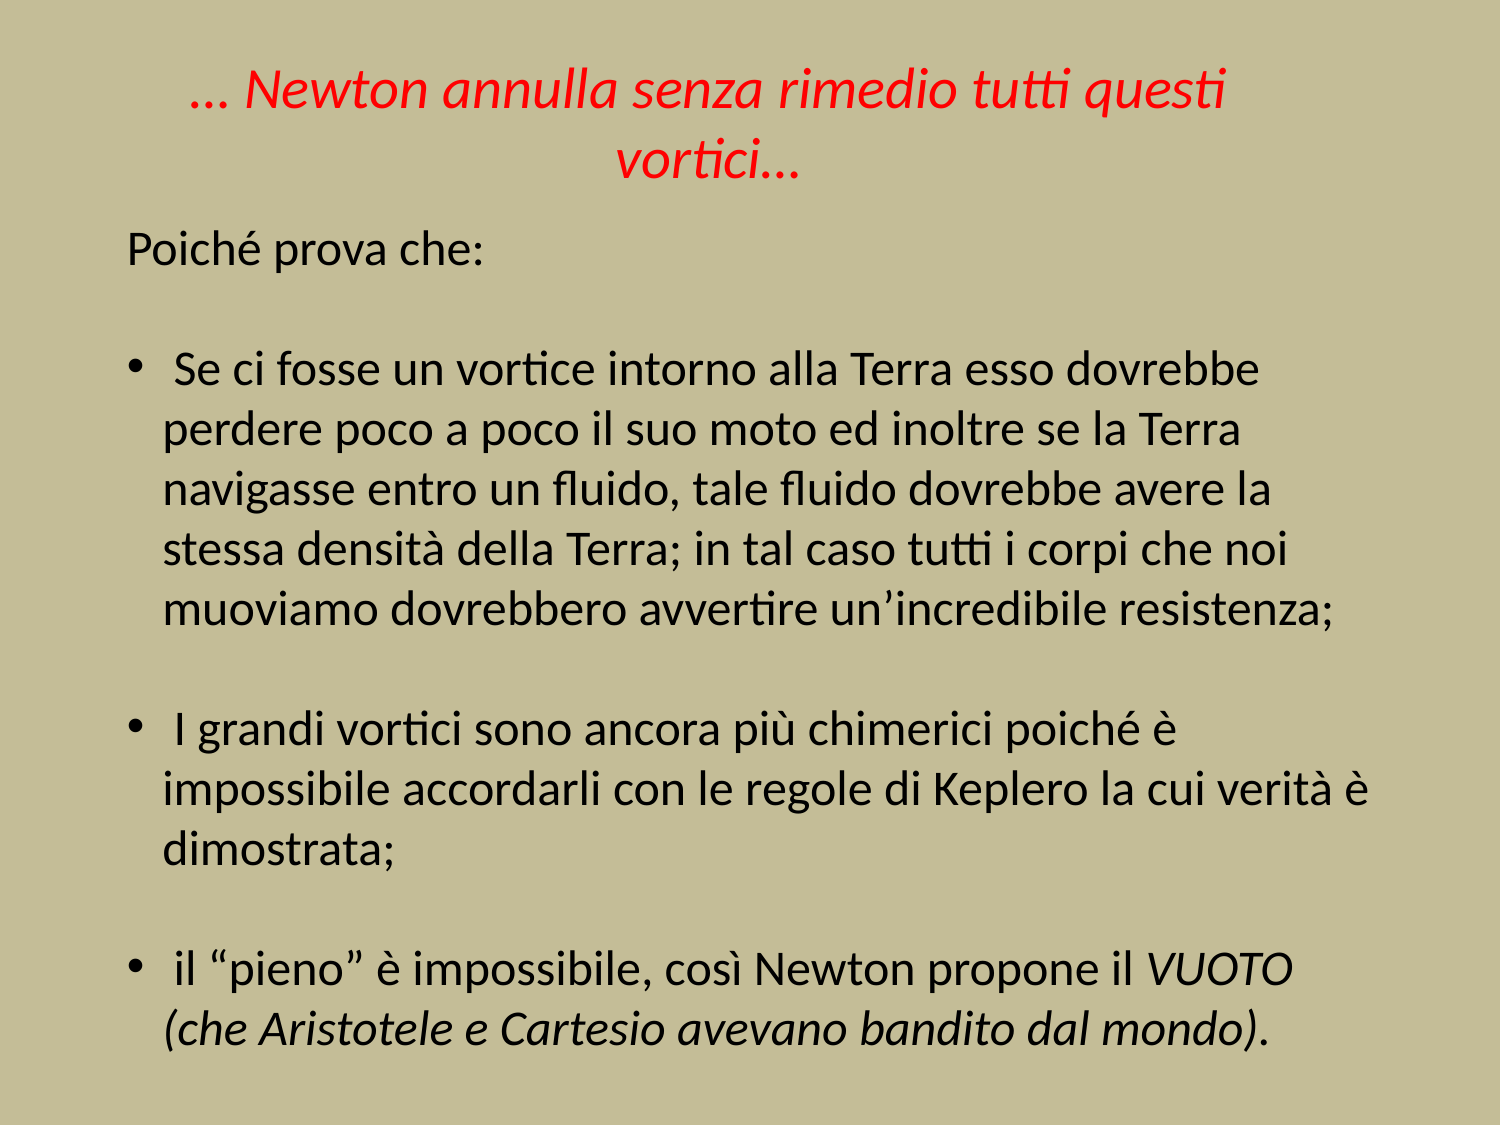

… Newton annulla senza rimedio tutti questi vortici…
Poiché prova che:
 Se ci fosse un vortice intorno alla Terra esso dovrebbe perdere poco a poco il suo moto ed inoltre se la Terra navigasse entro un fluido, tale fluido dovrebbe avere la stessa densità della Terra; in tal caso tutti i corpi che noi muoviamo dovrebbero avvertire un’incredibile resistenza;
 I grandi vortici sono ancora più chimerici poiché è impossibile accordarli con le regole di Keplero la cui verità è dimostrata;
 il “pieno” è impossibile, così Newton propone il VUOTO (che Aristotele e Cartesio avevano bandito dal mondo).